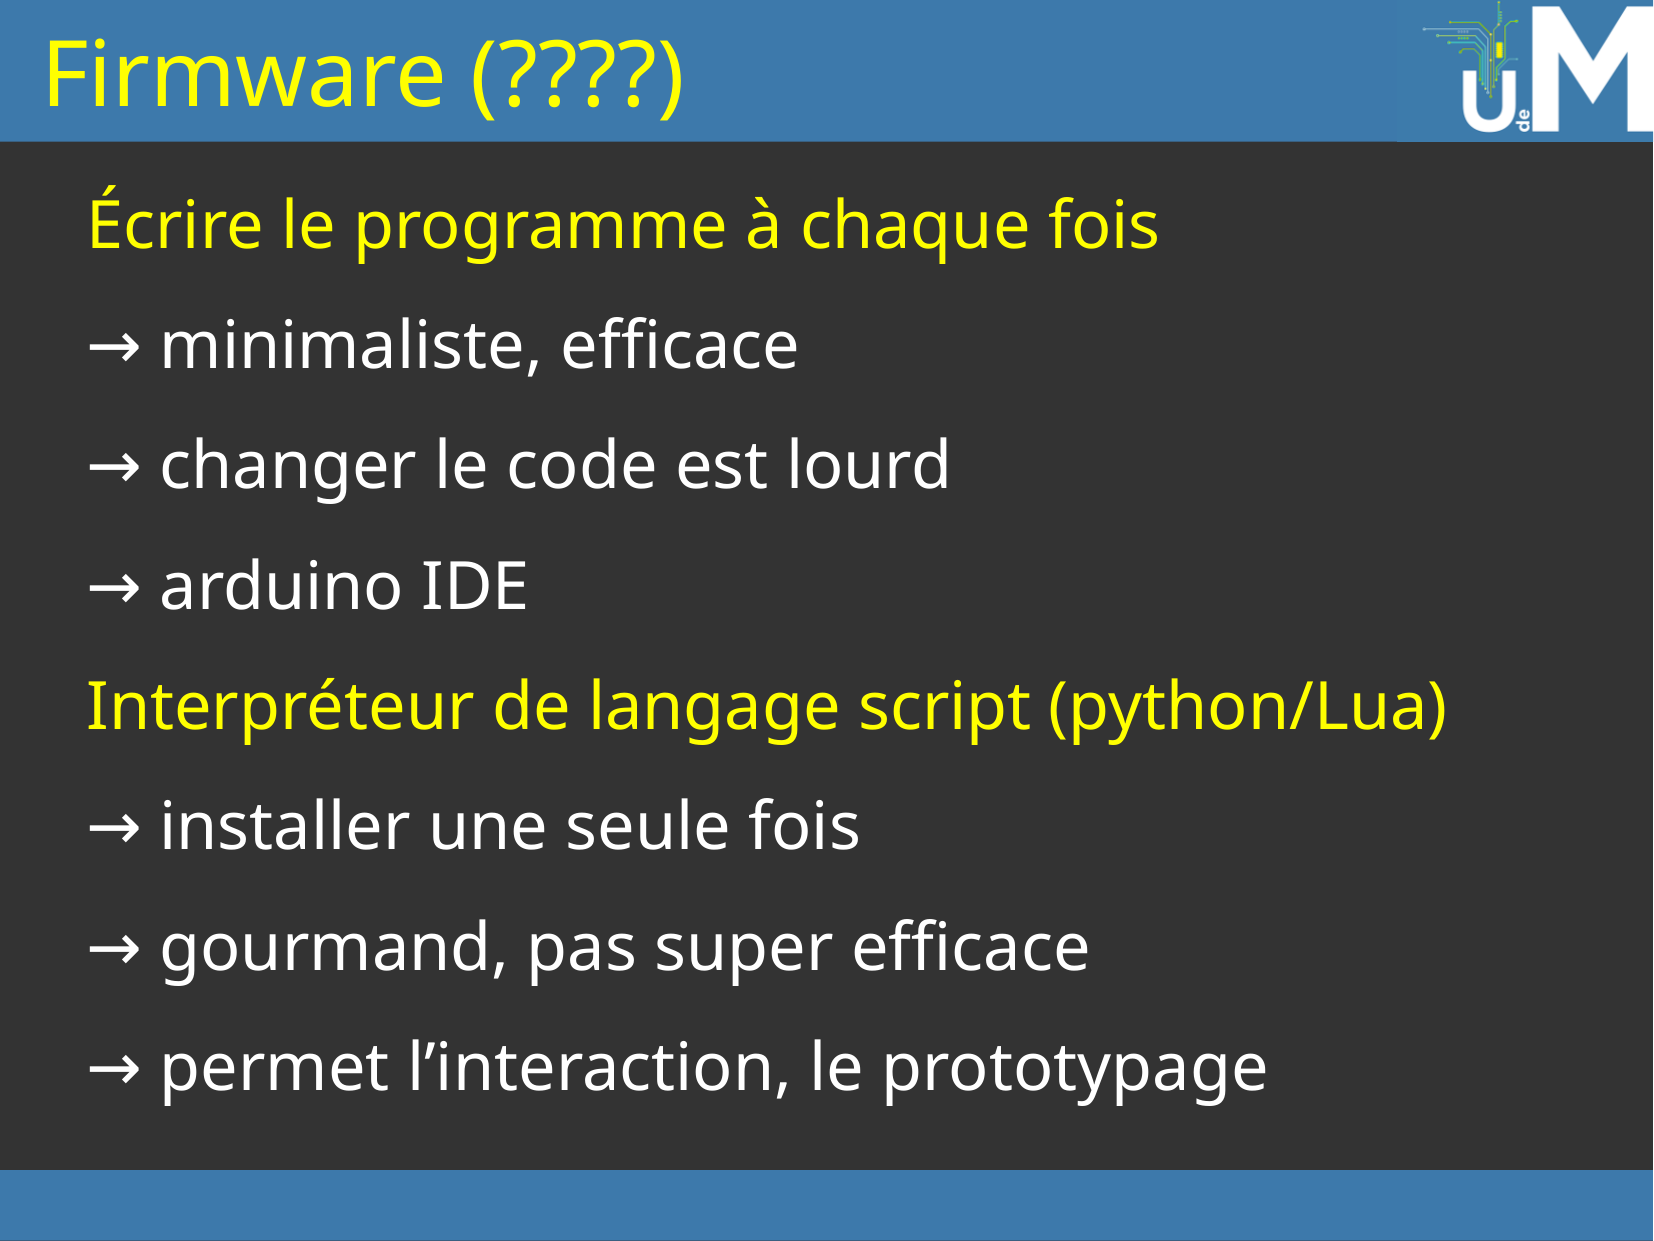

# Firmware (????)
Écrire le programme à chaque fois
→ minimaliste, efficace
→ changer le code est lourd
→ arduino IDE
Interpréteur de langage script (python/Lua)
→ installer une seule fois
→ gourmand, pas super efficace
→ permet l’interaction, le prototypage